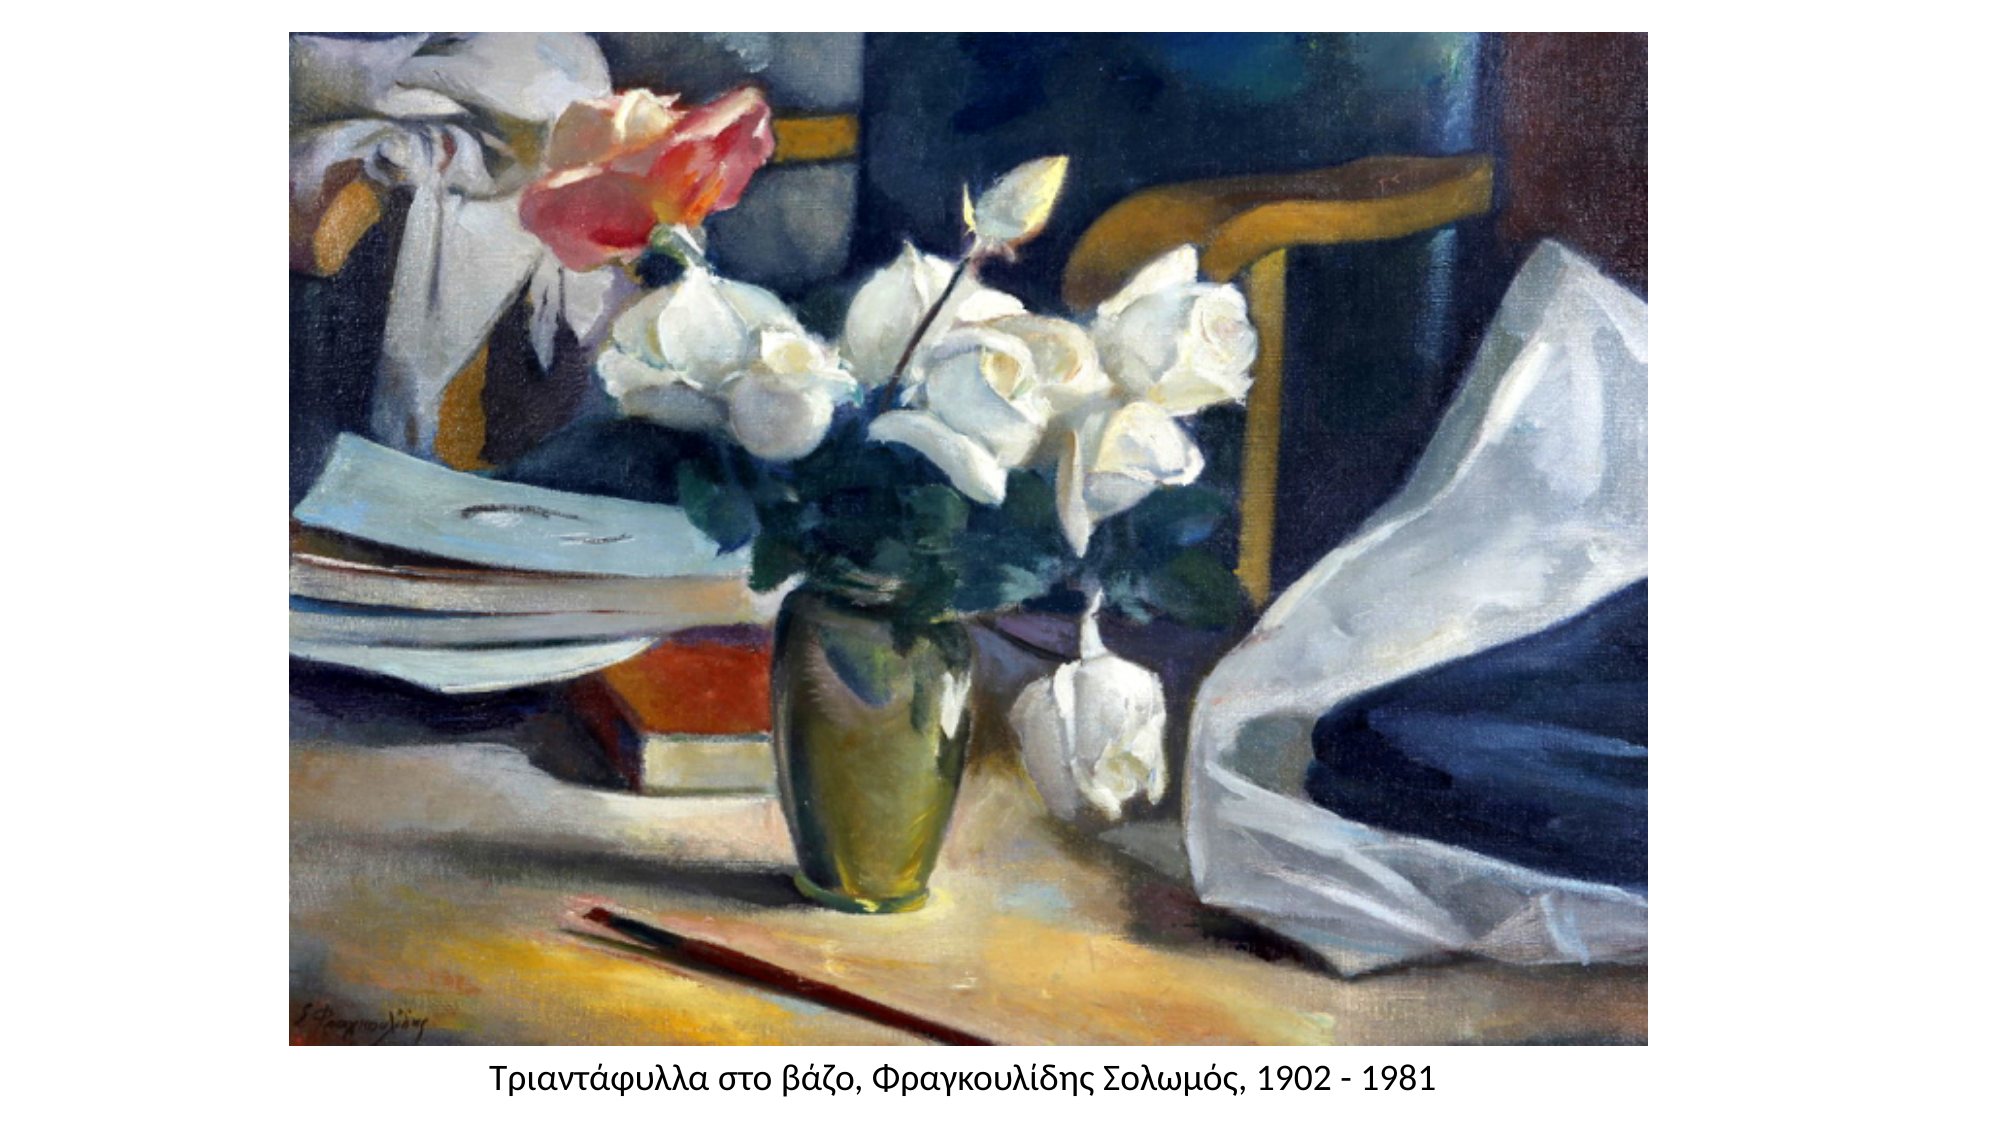

Τριαντάφυλλα στο βάζο, Φραγκουλίδης Σολωμός, 1902 - 1981